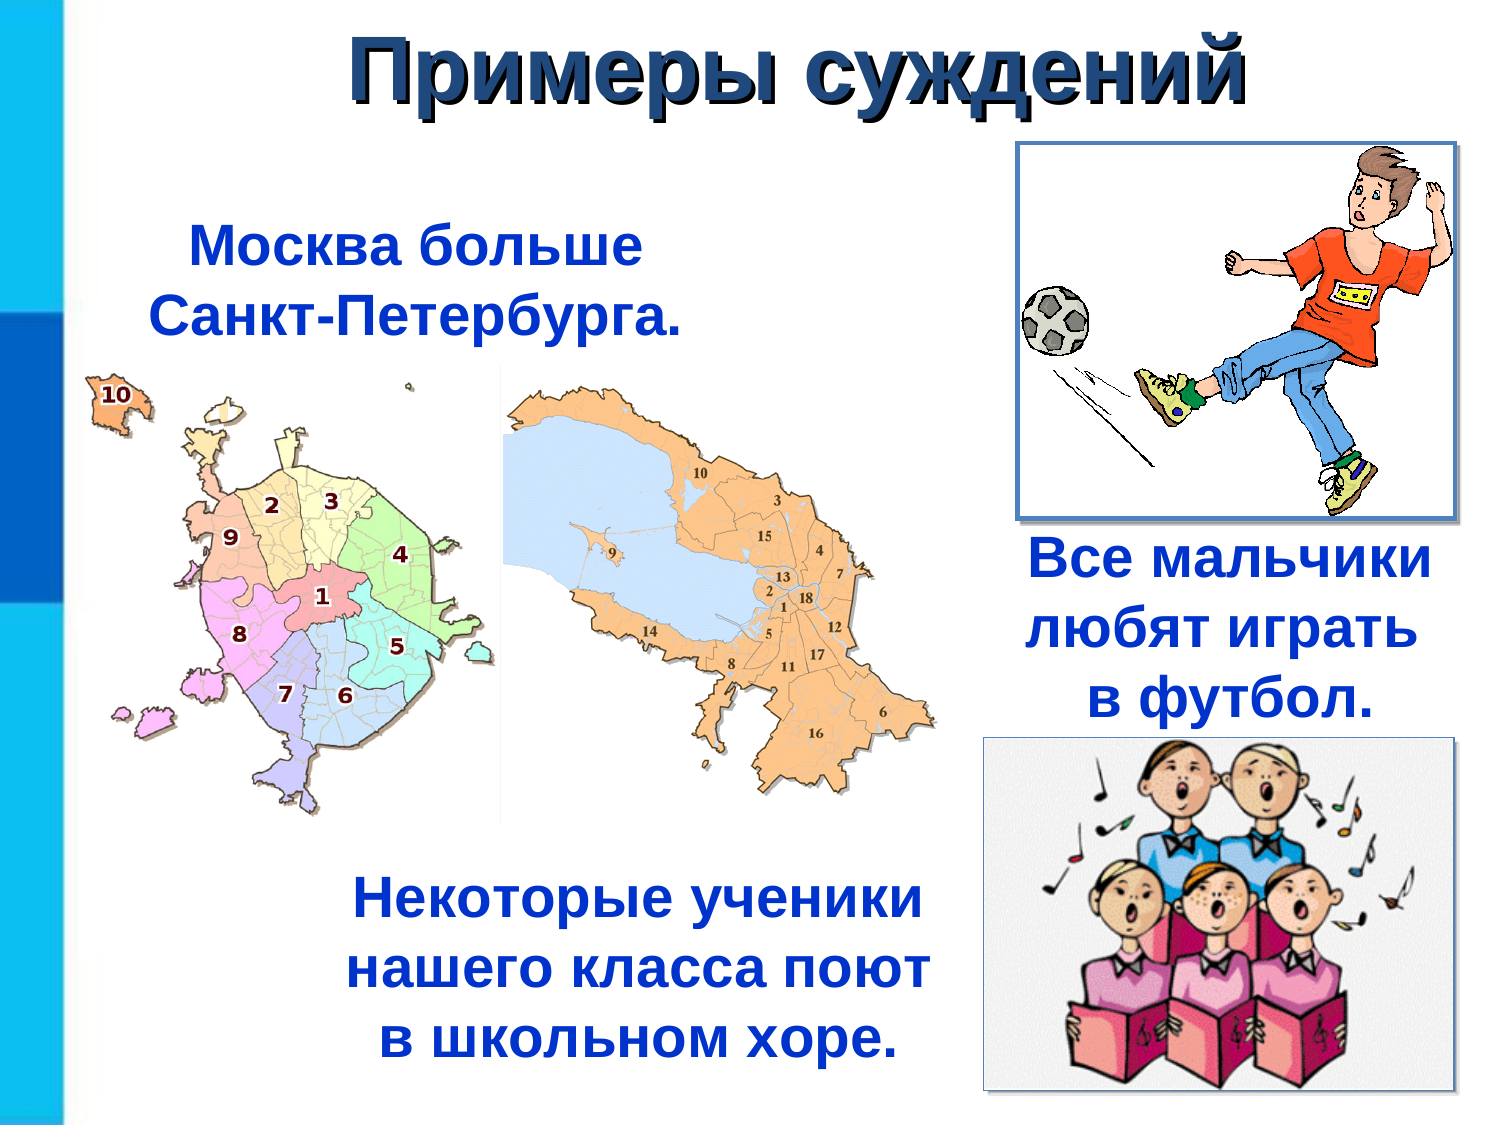

# Примеры суждений
Москва больше Санкт-Петербурга.
Все мальчики любят играть
в футбол.
Некоторые ученики нашего класса поют в школьном хоре.